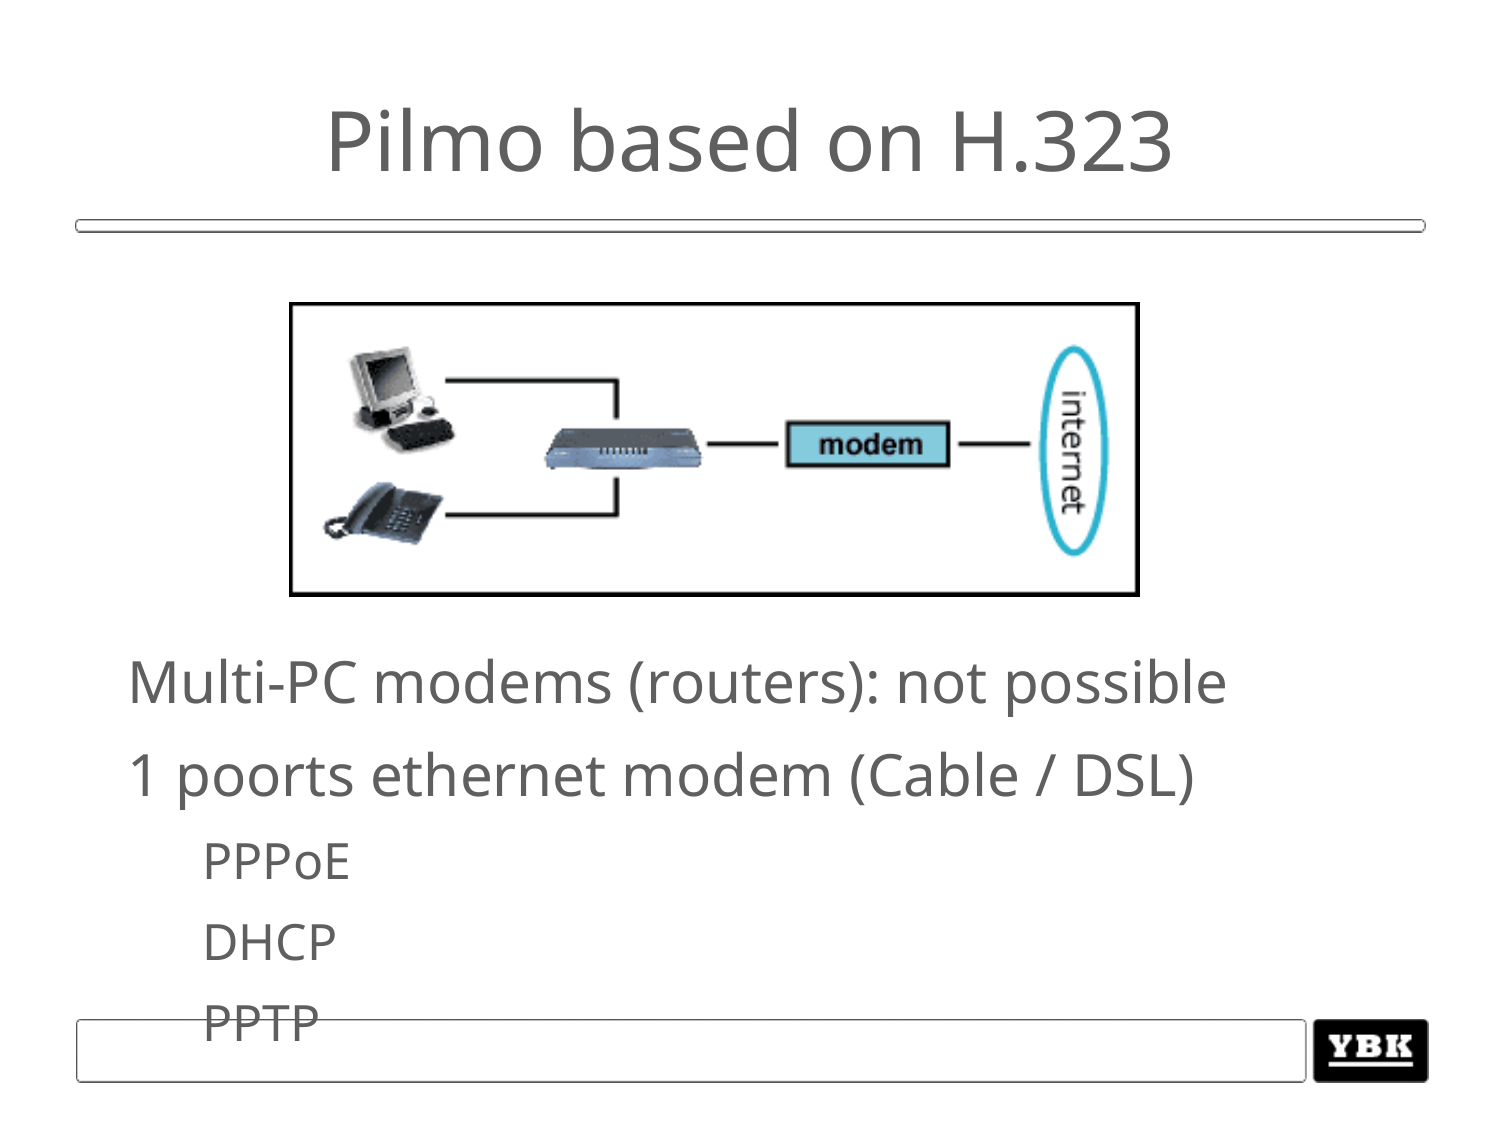

# Pilmo based on H.323
Multi-PC modems (routers): not possible
1 poorts ethernet modem (Cable / DSL)
PPPoE
DHCP
PPTP